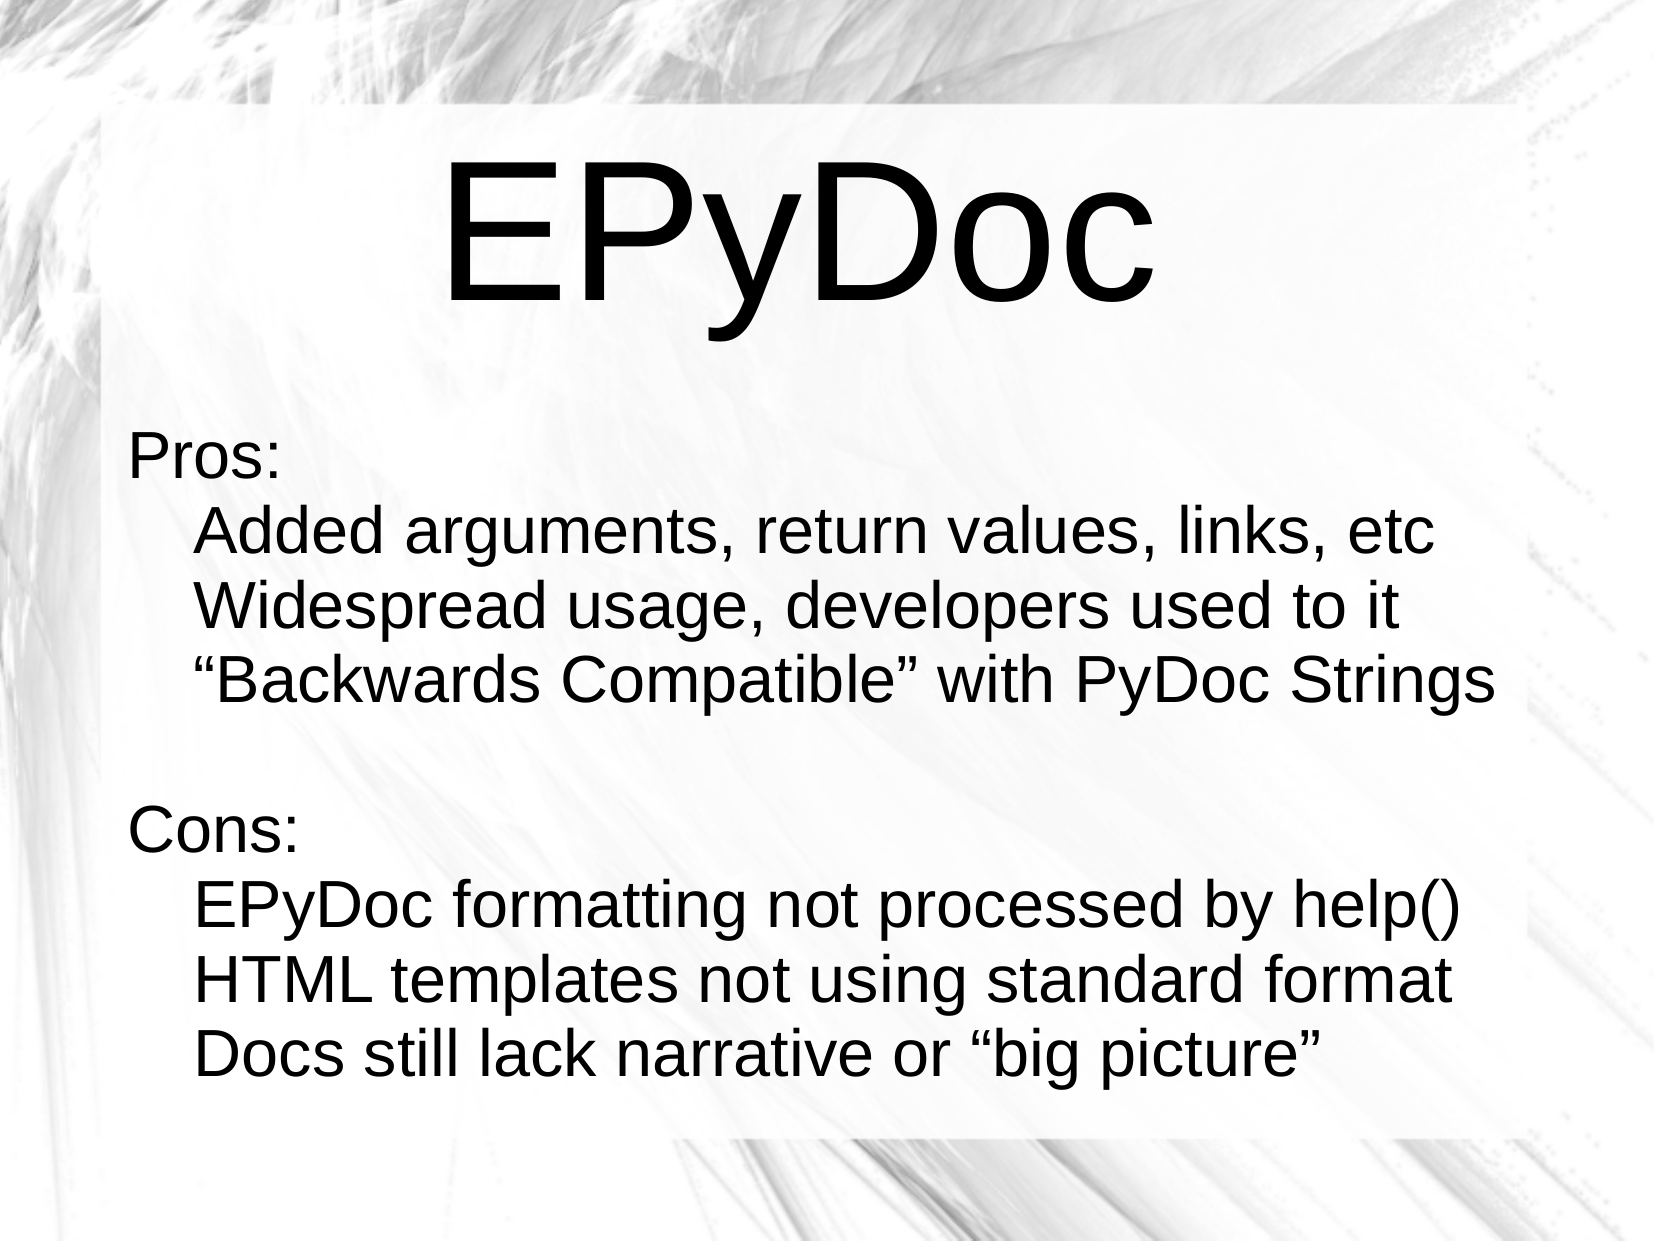

EPyDoc
Pros:
Added arguments, return values, links, etc
Widespread usage, developers used to it
“Backwards Compatible” with PyDoc Strings
Cons:
EPyDoc formatting not processed by help()
HTML templates not using standard format
Docs still lack narrative or “big picture”